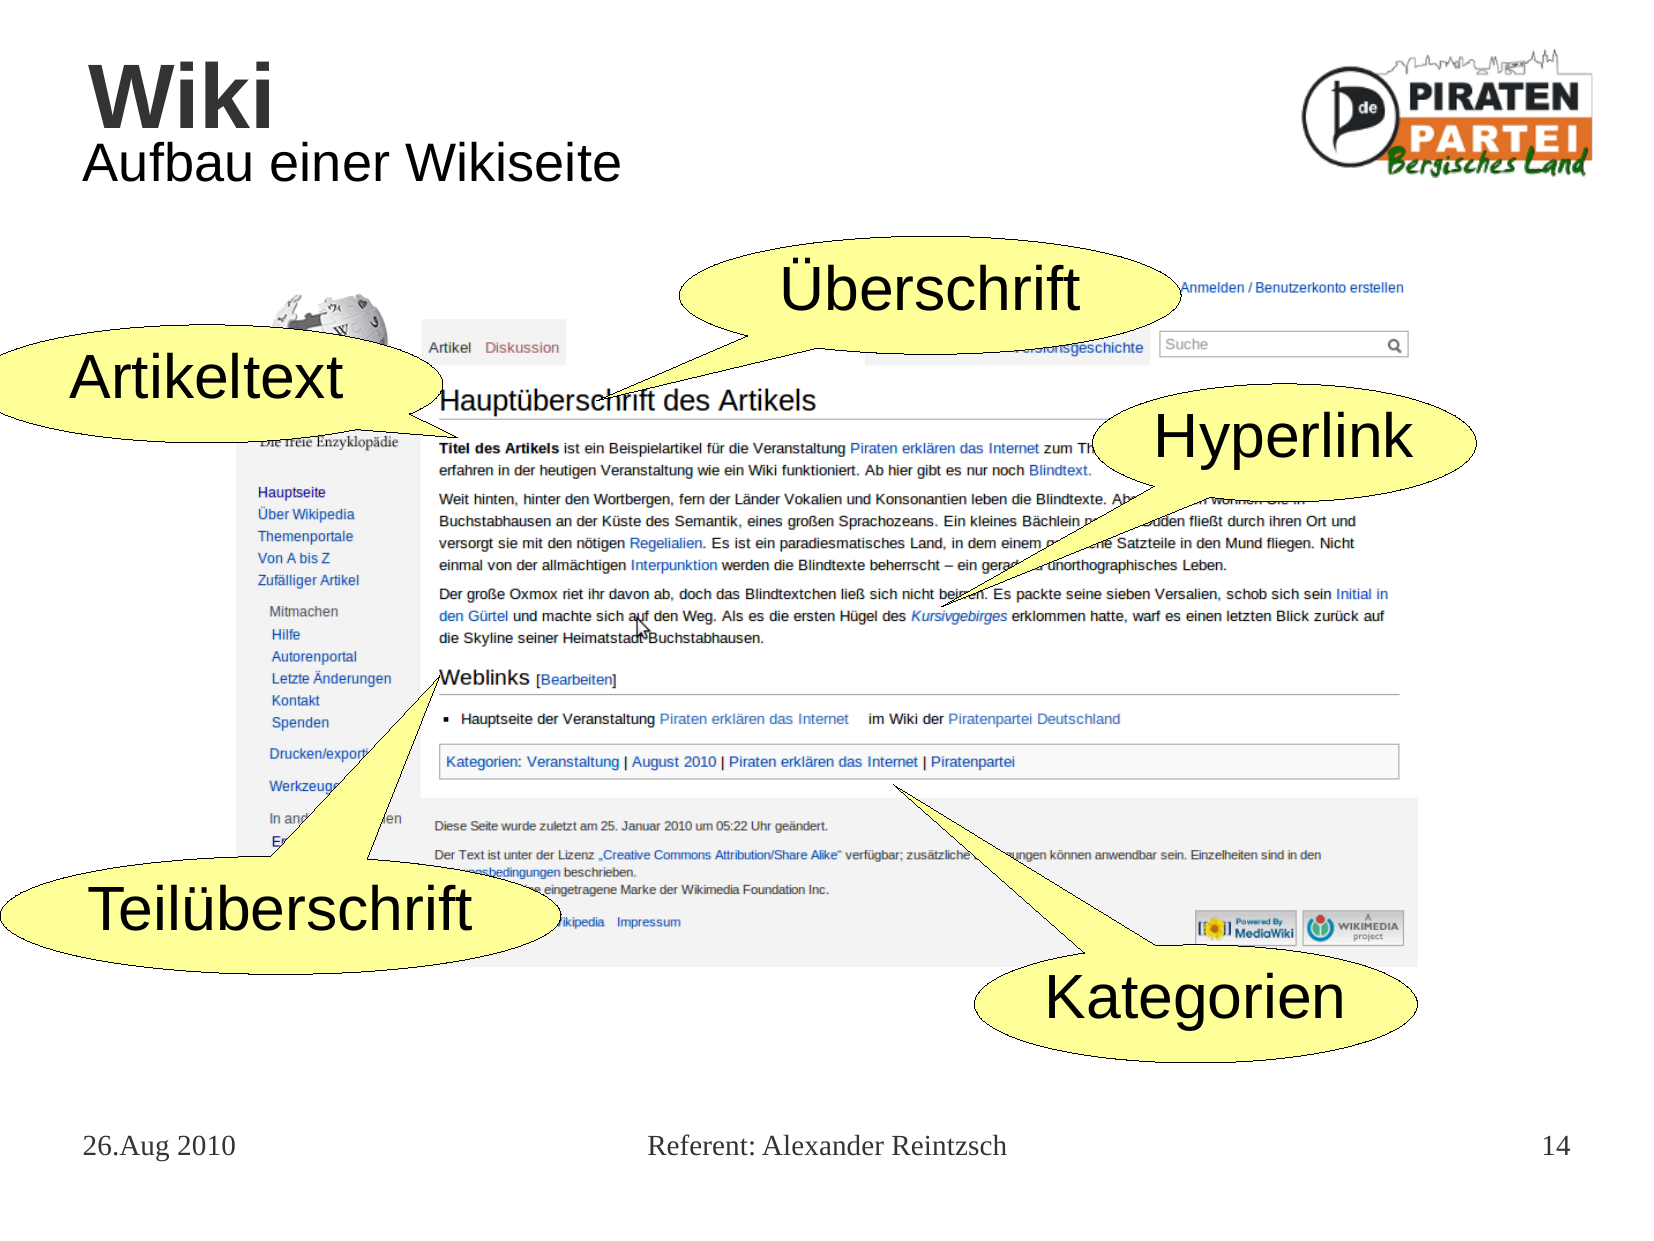

# Aufbau einer Wikiseite
Überschrift
Artikeltext
Hyperlink
Teilüberschrift
Kategorien
14